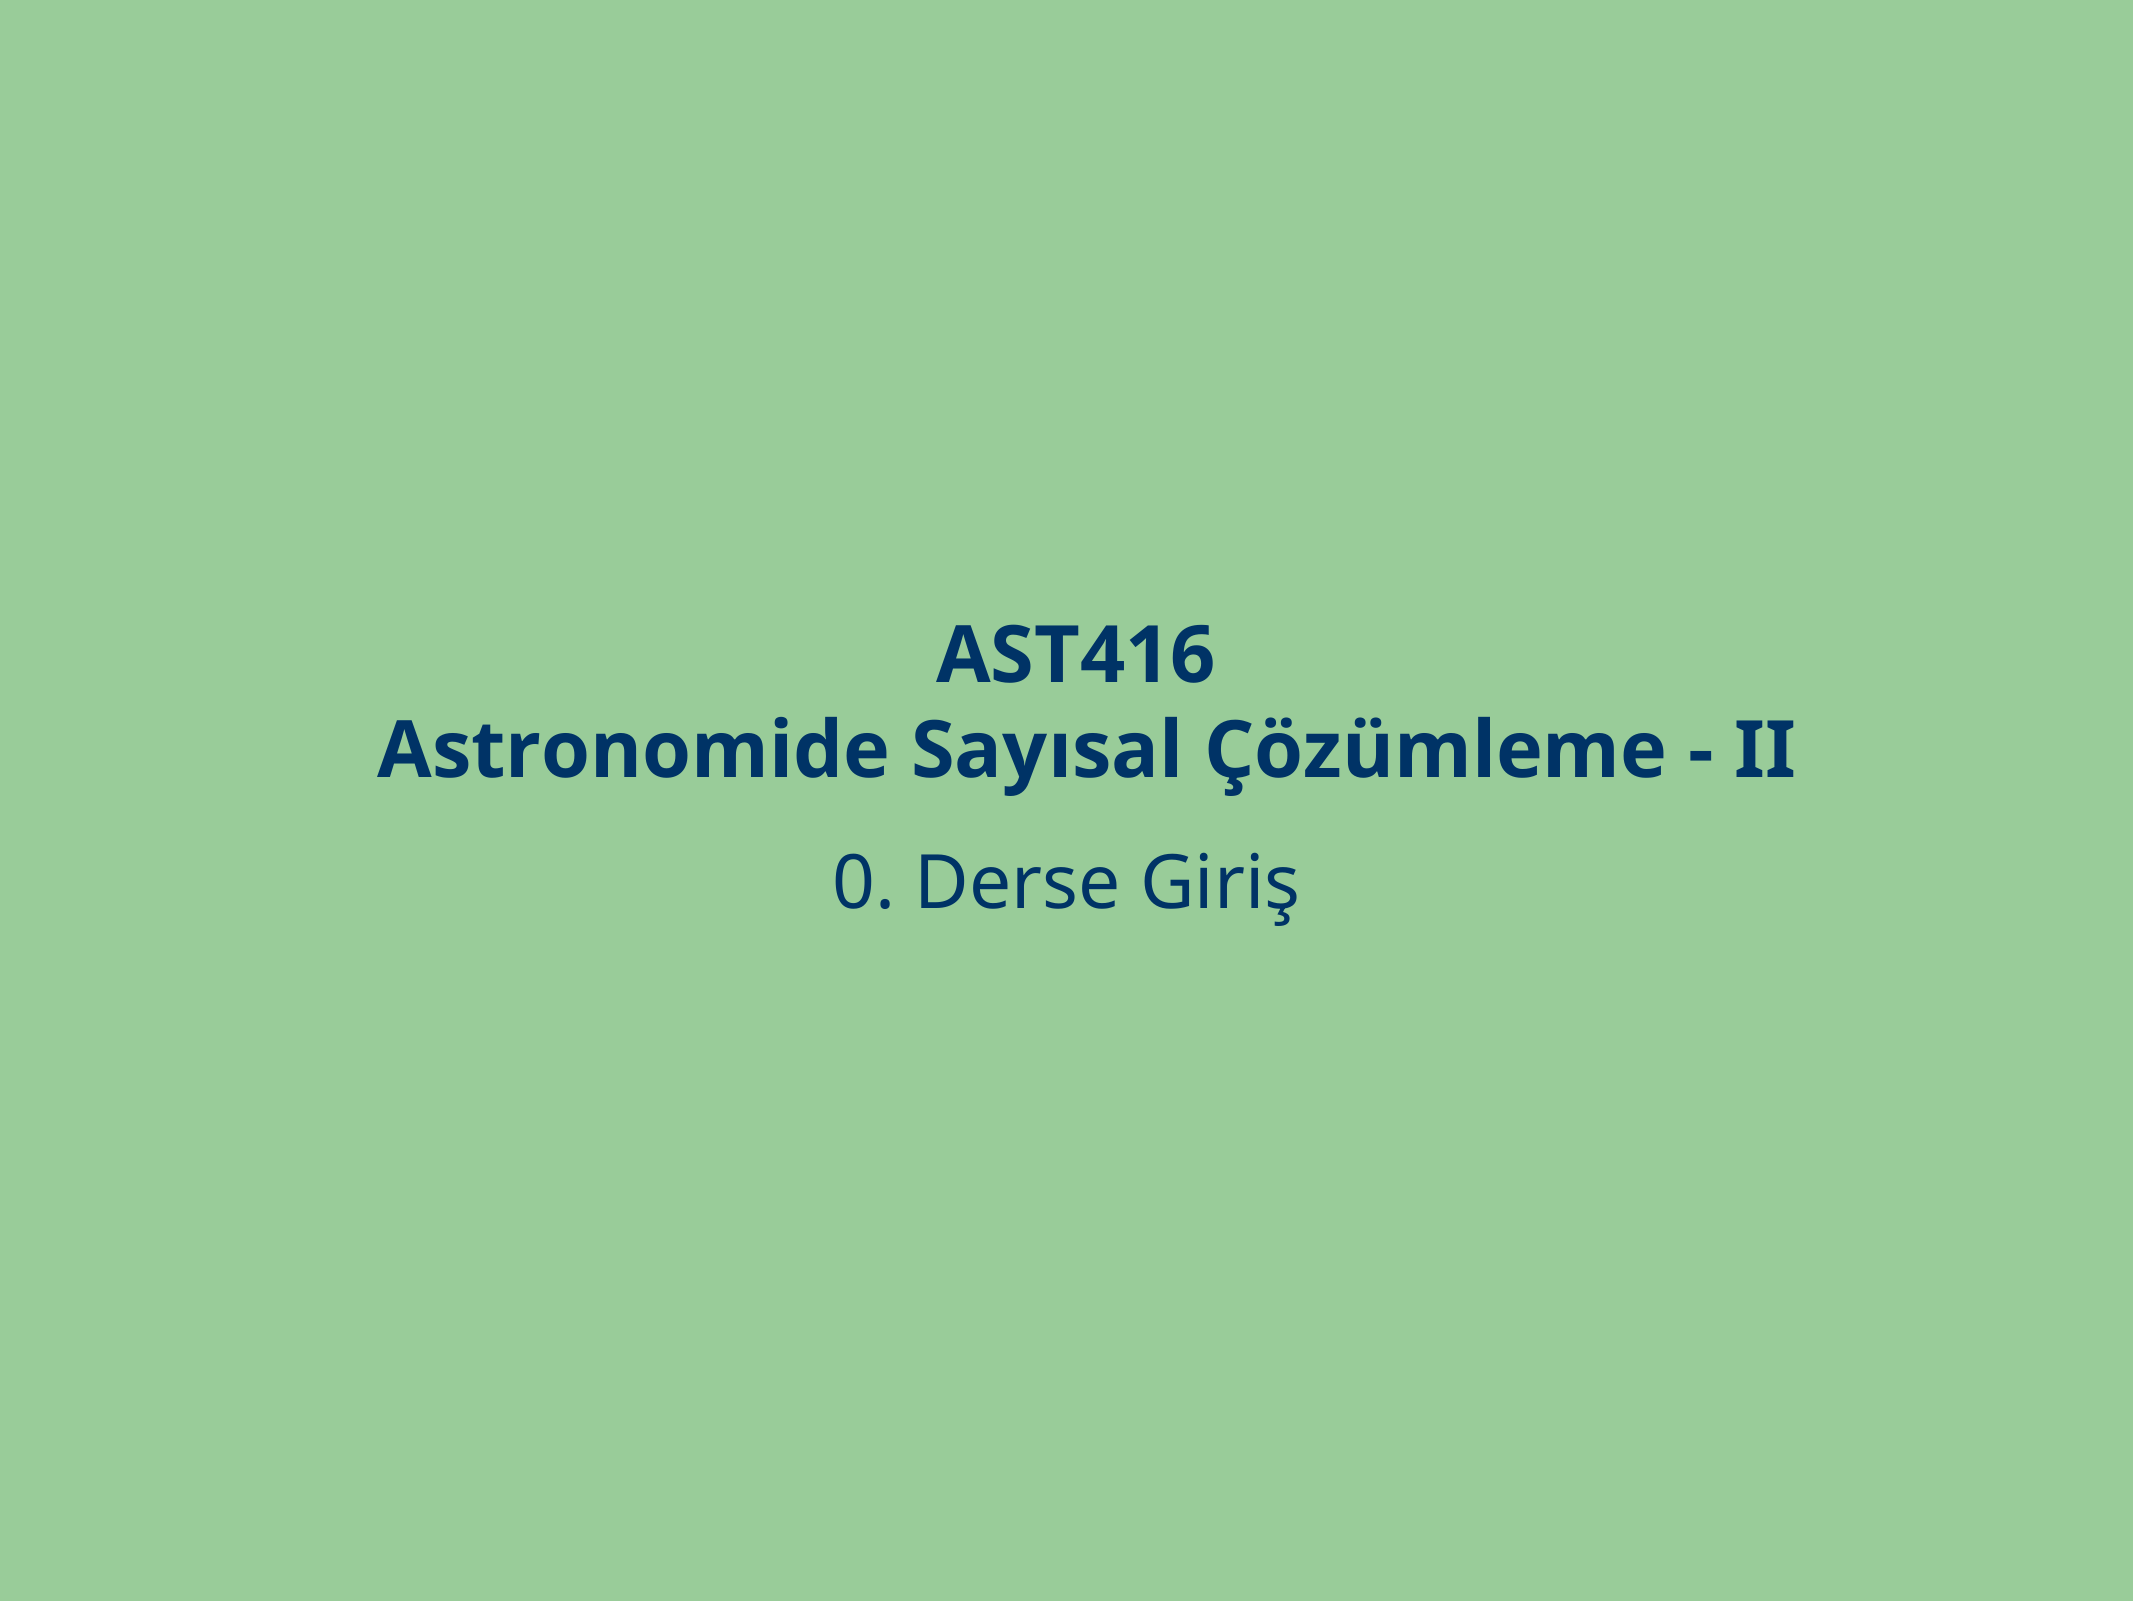

# AST416 Astronomide Sayısal Çözümleme - II
0. Derse Giriş